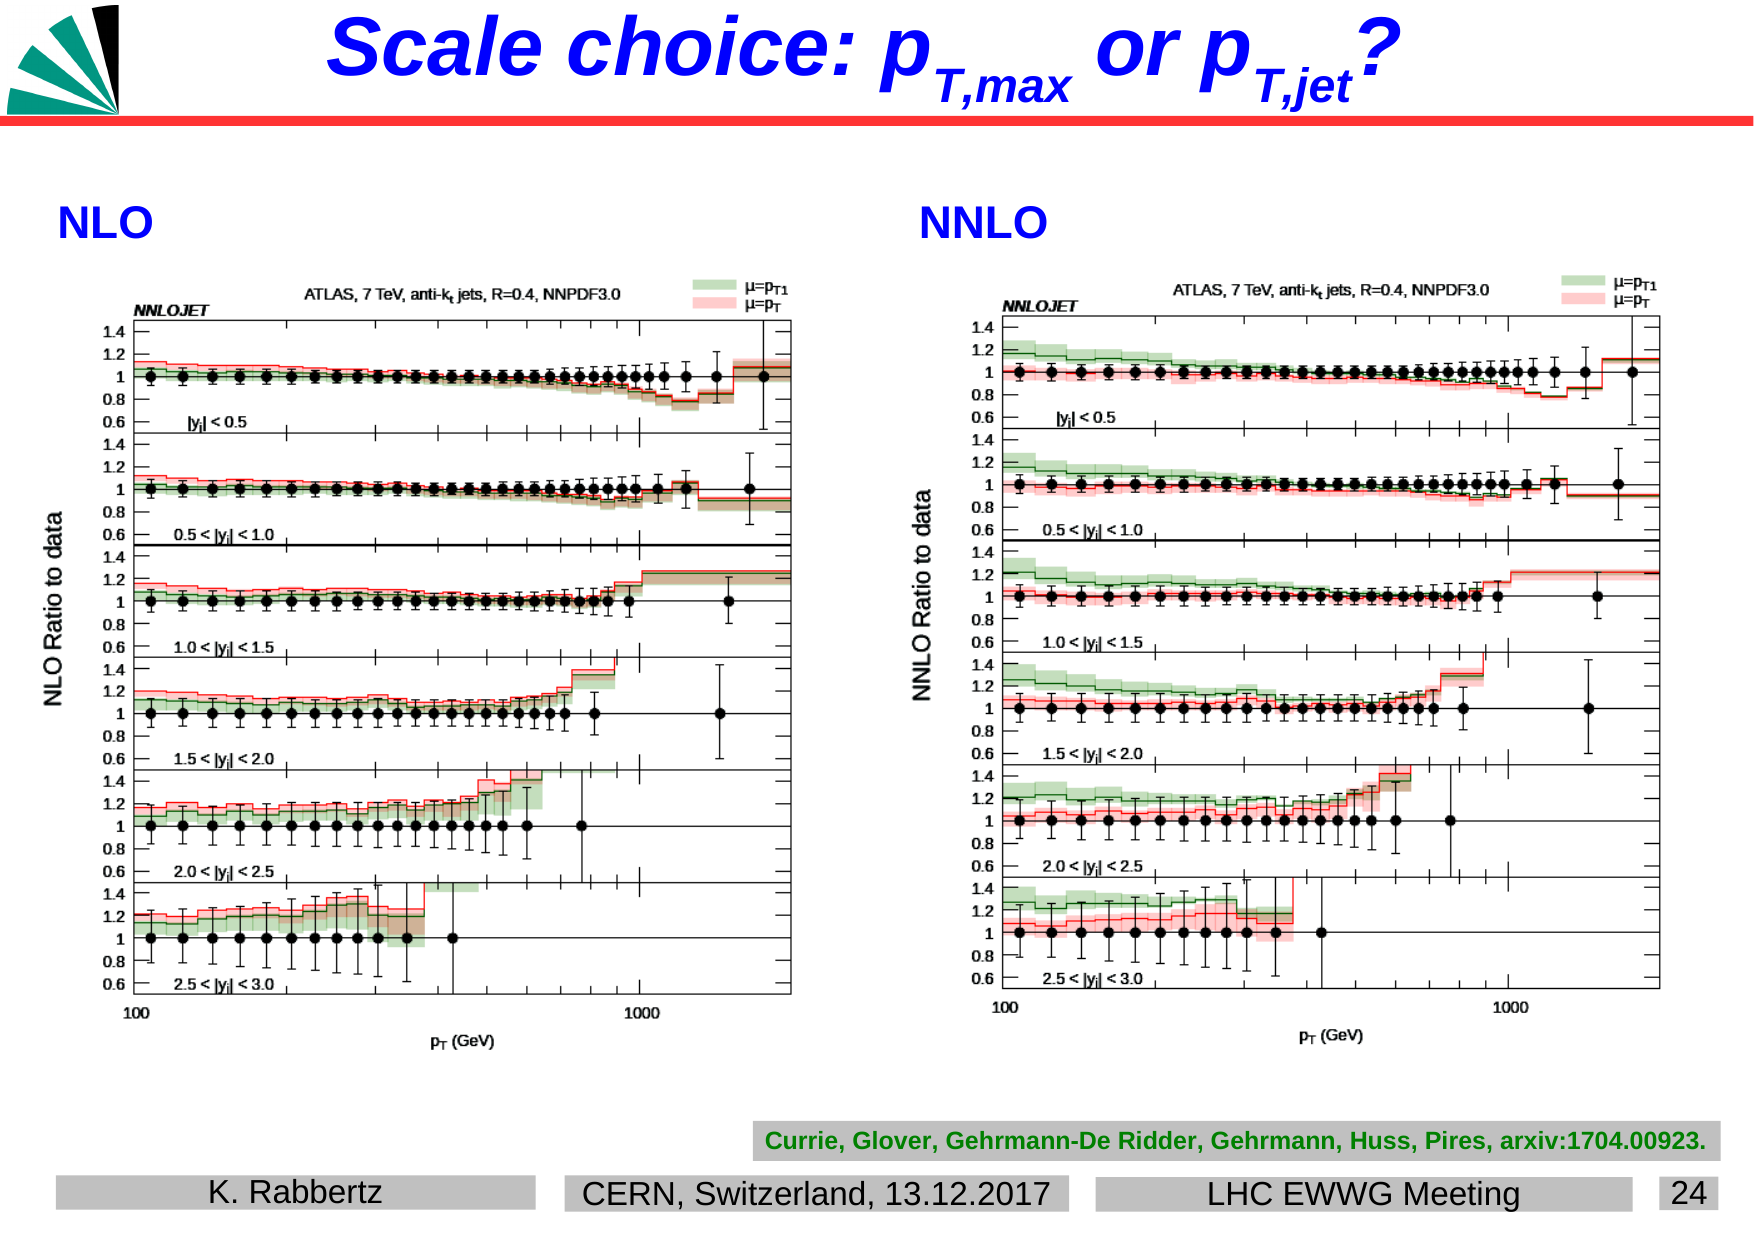

# Scale choice: pT,max or pT,jet?
NLO
NNLO
Currie, Glover, Gehrmann-De Ridder, Gehrmann, Huss, Pires, arxiv:1704.00923.